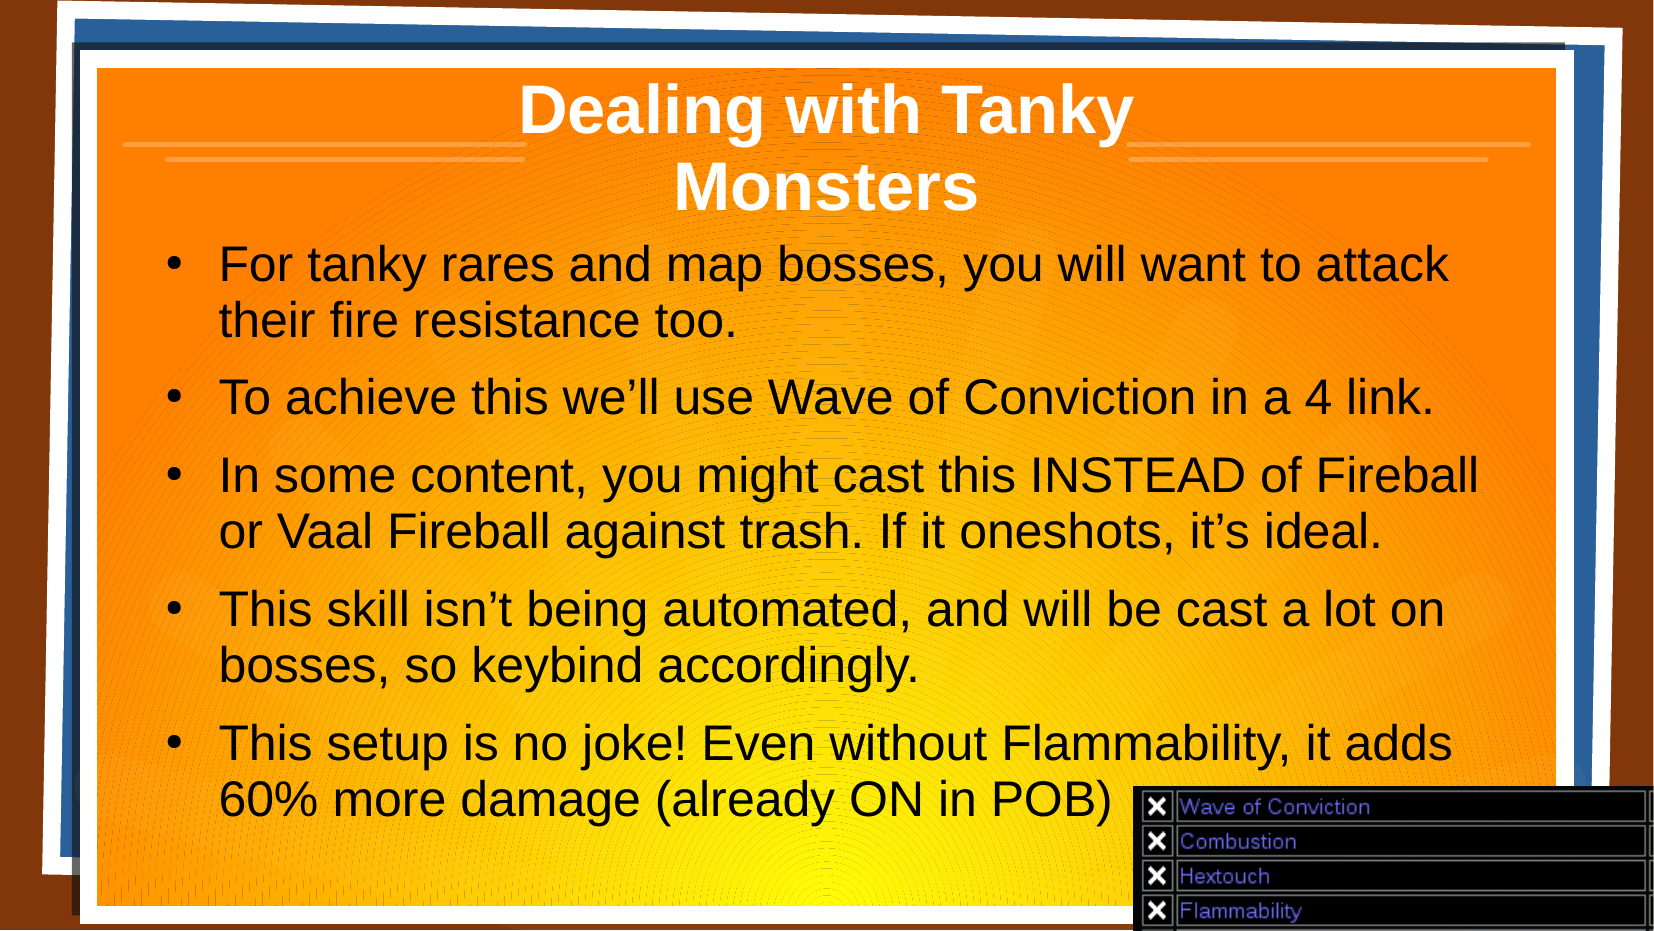

# Dealing with Tanky Monsters
For tanky rares and map bosses, you will want to attack their fire resistance too.
To achieve this we’ll use Wave of Conviction in a 4 link.
In some content, you might cast this INSTEAD of Fireball or Vaal Fireball against trash. If it oneshots, it’s ideal.
This skill isn’t being automated, and will be cast a lot on bosses, so keybind accordingly.
This setup is no joke! Even without Flammability, it adds 60% more damage (already ON in POB)
9